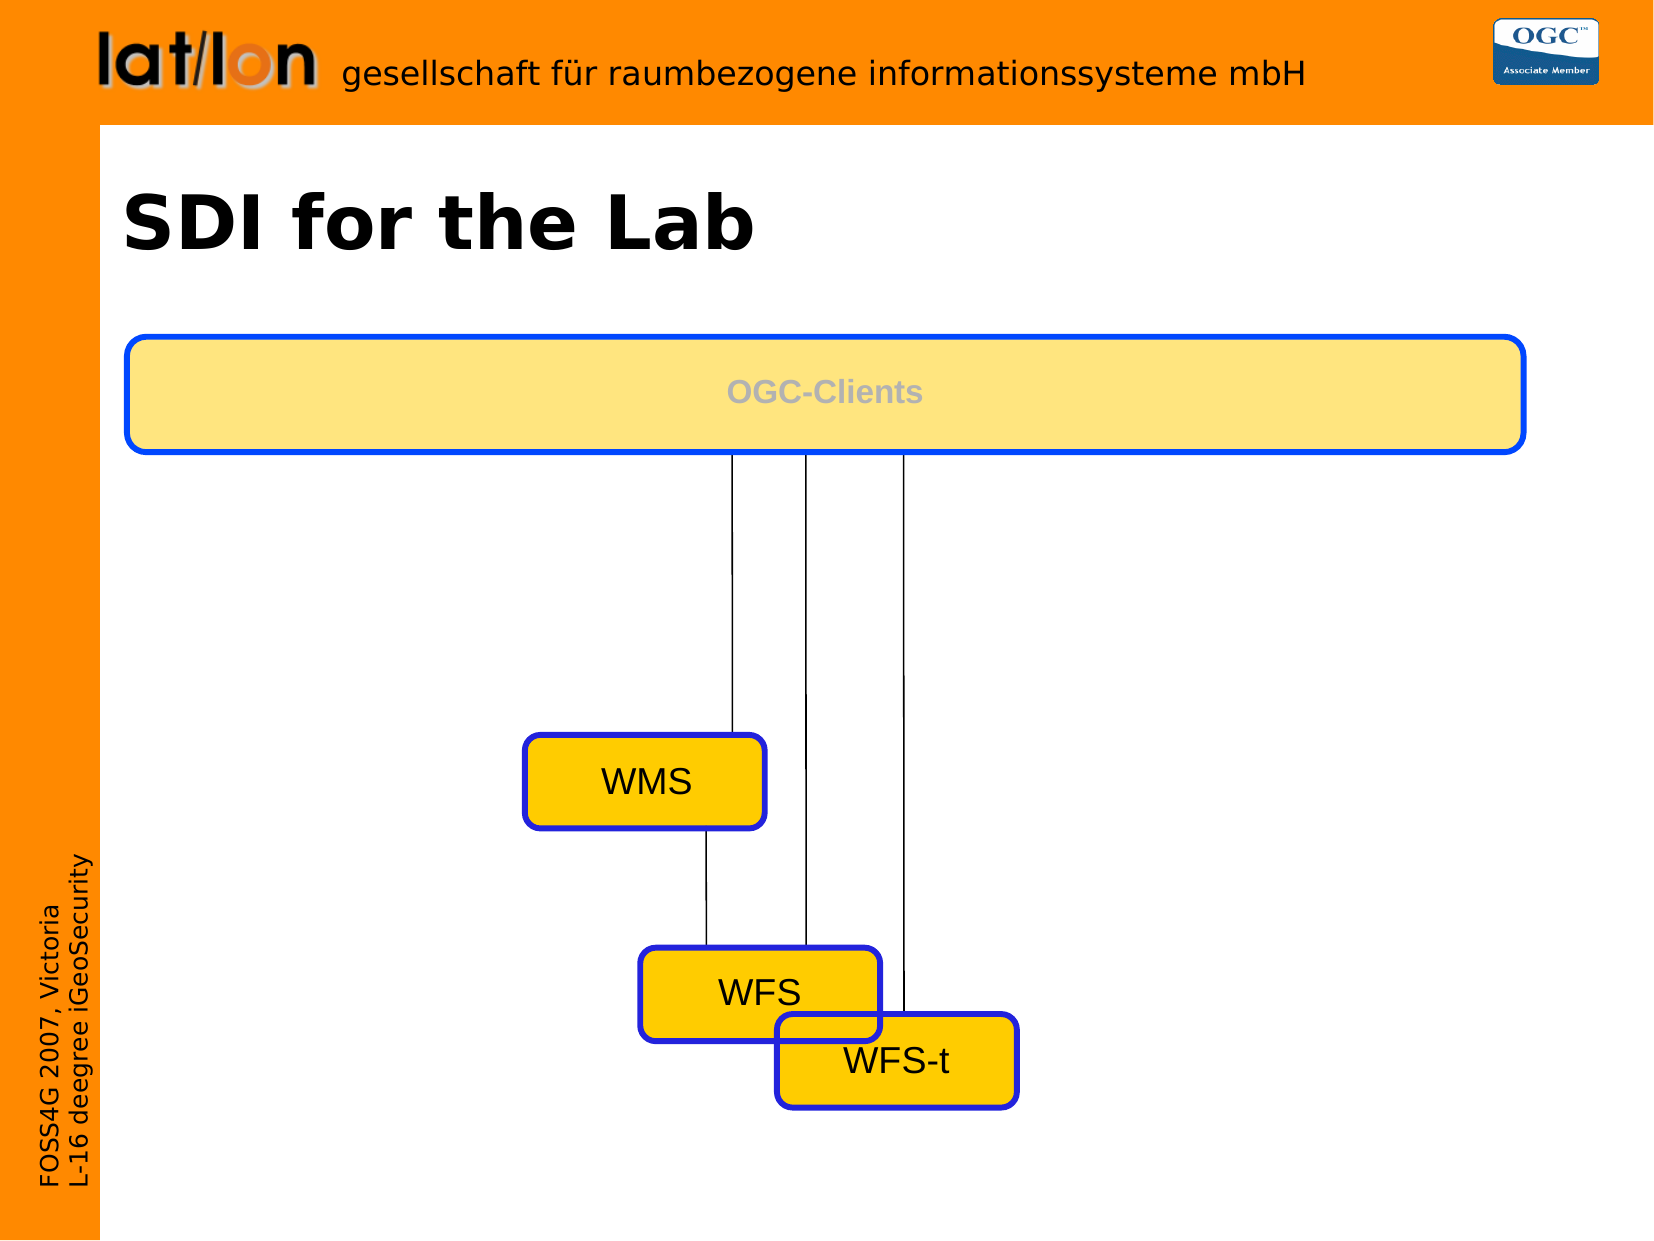

# SDI for the Lab
OGC-Clients
WMS
WFS
WFS-t